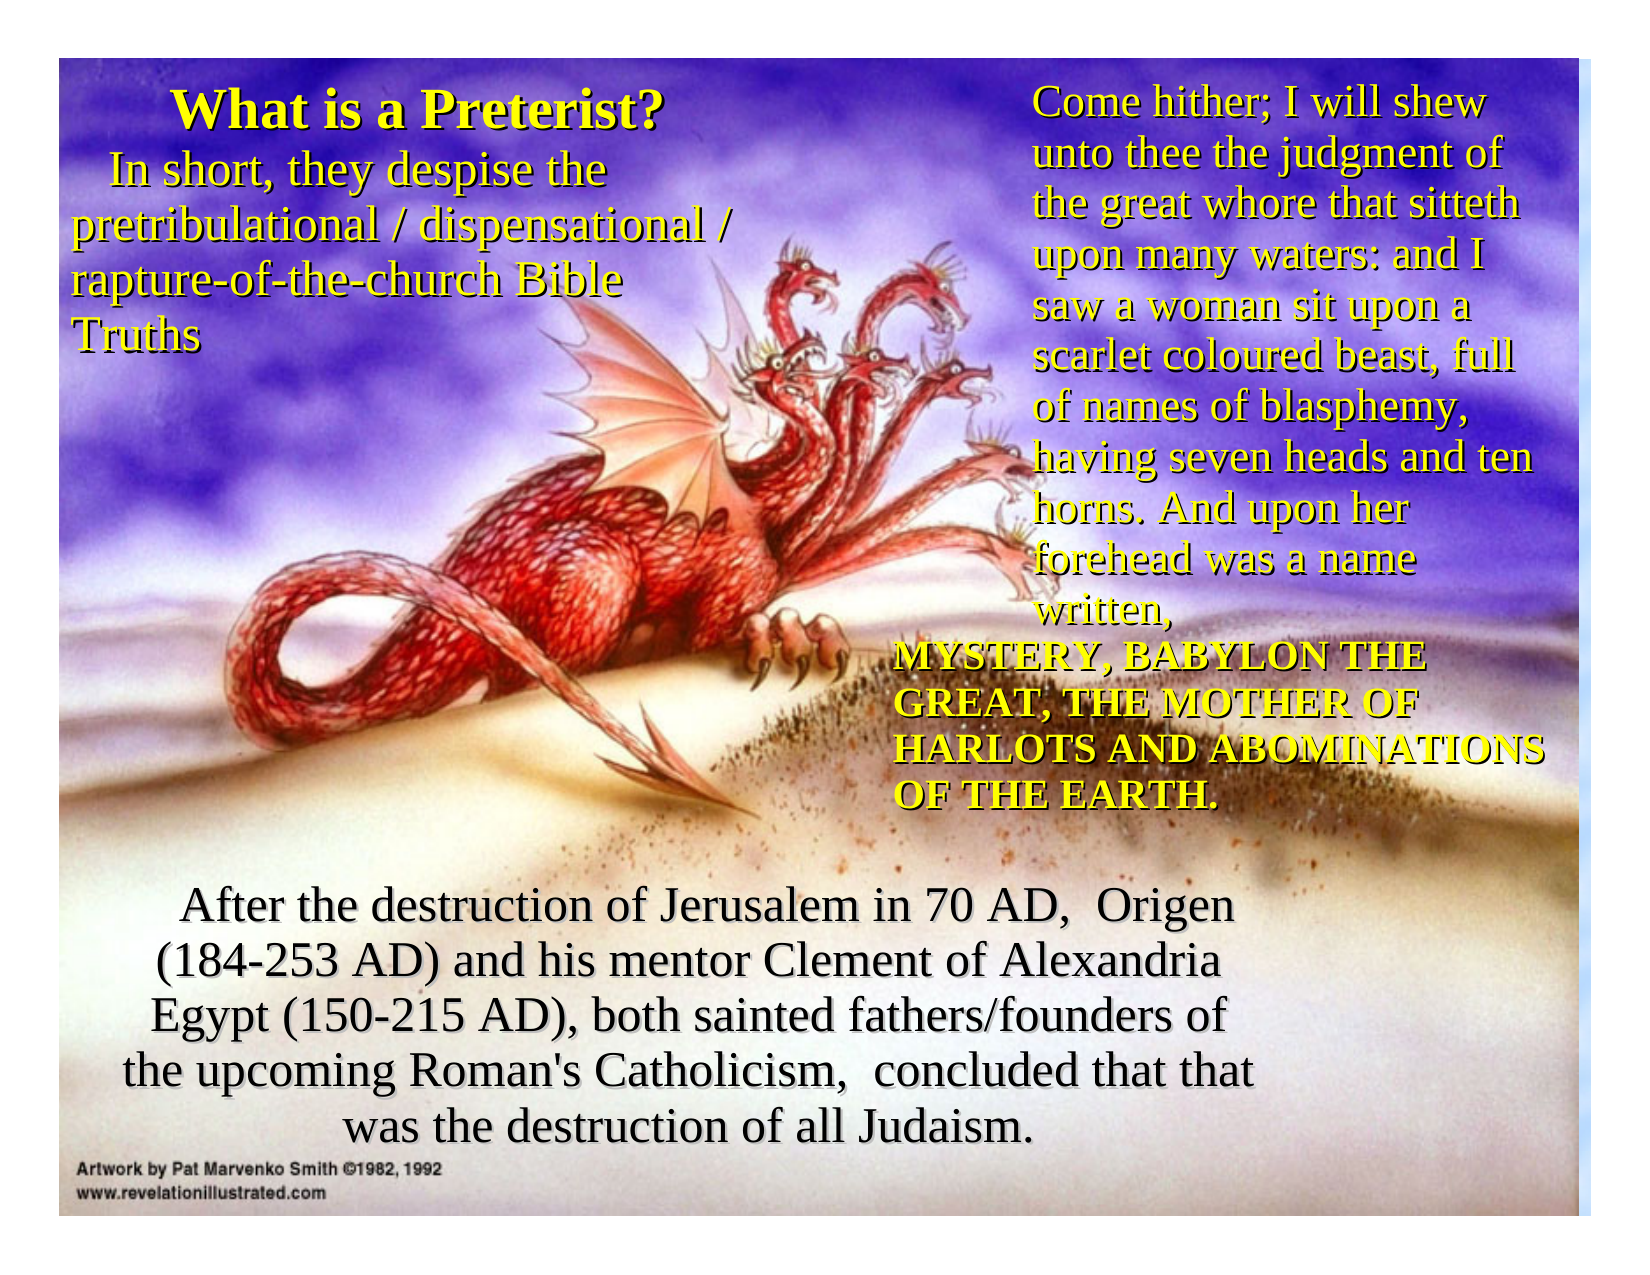

Come hither; I will shew unto thee the judgment of the great whore that sitteth upon many waters: and I saw a woman sit upon a scarlet coloured beast, full of names of blasphemy, having seven heads and ten horns. And upon her forehead was a name written,
What is a Preterist?
 In short, they despise the pretribulational / dispensational / rapture-of-the-church Bible Truths
MYSTERY, BABYLON THE GREAT, THE MOTHER OF HARLOTS AND ABOMINATIONS OF THE EARTH.
 After the destruction of Jerusalem in 70 AD, Origen (184-253 AD) and his mentor Clement of Alexandria Egypt (150-215 AD), both sainted fathers/founders of the upcoming Roman's Catholicism, concluded that that was the destruction of all Judaism.